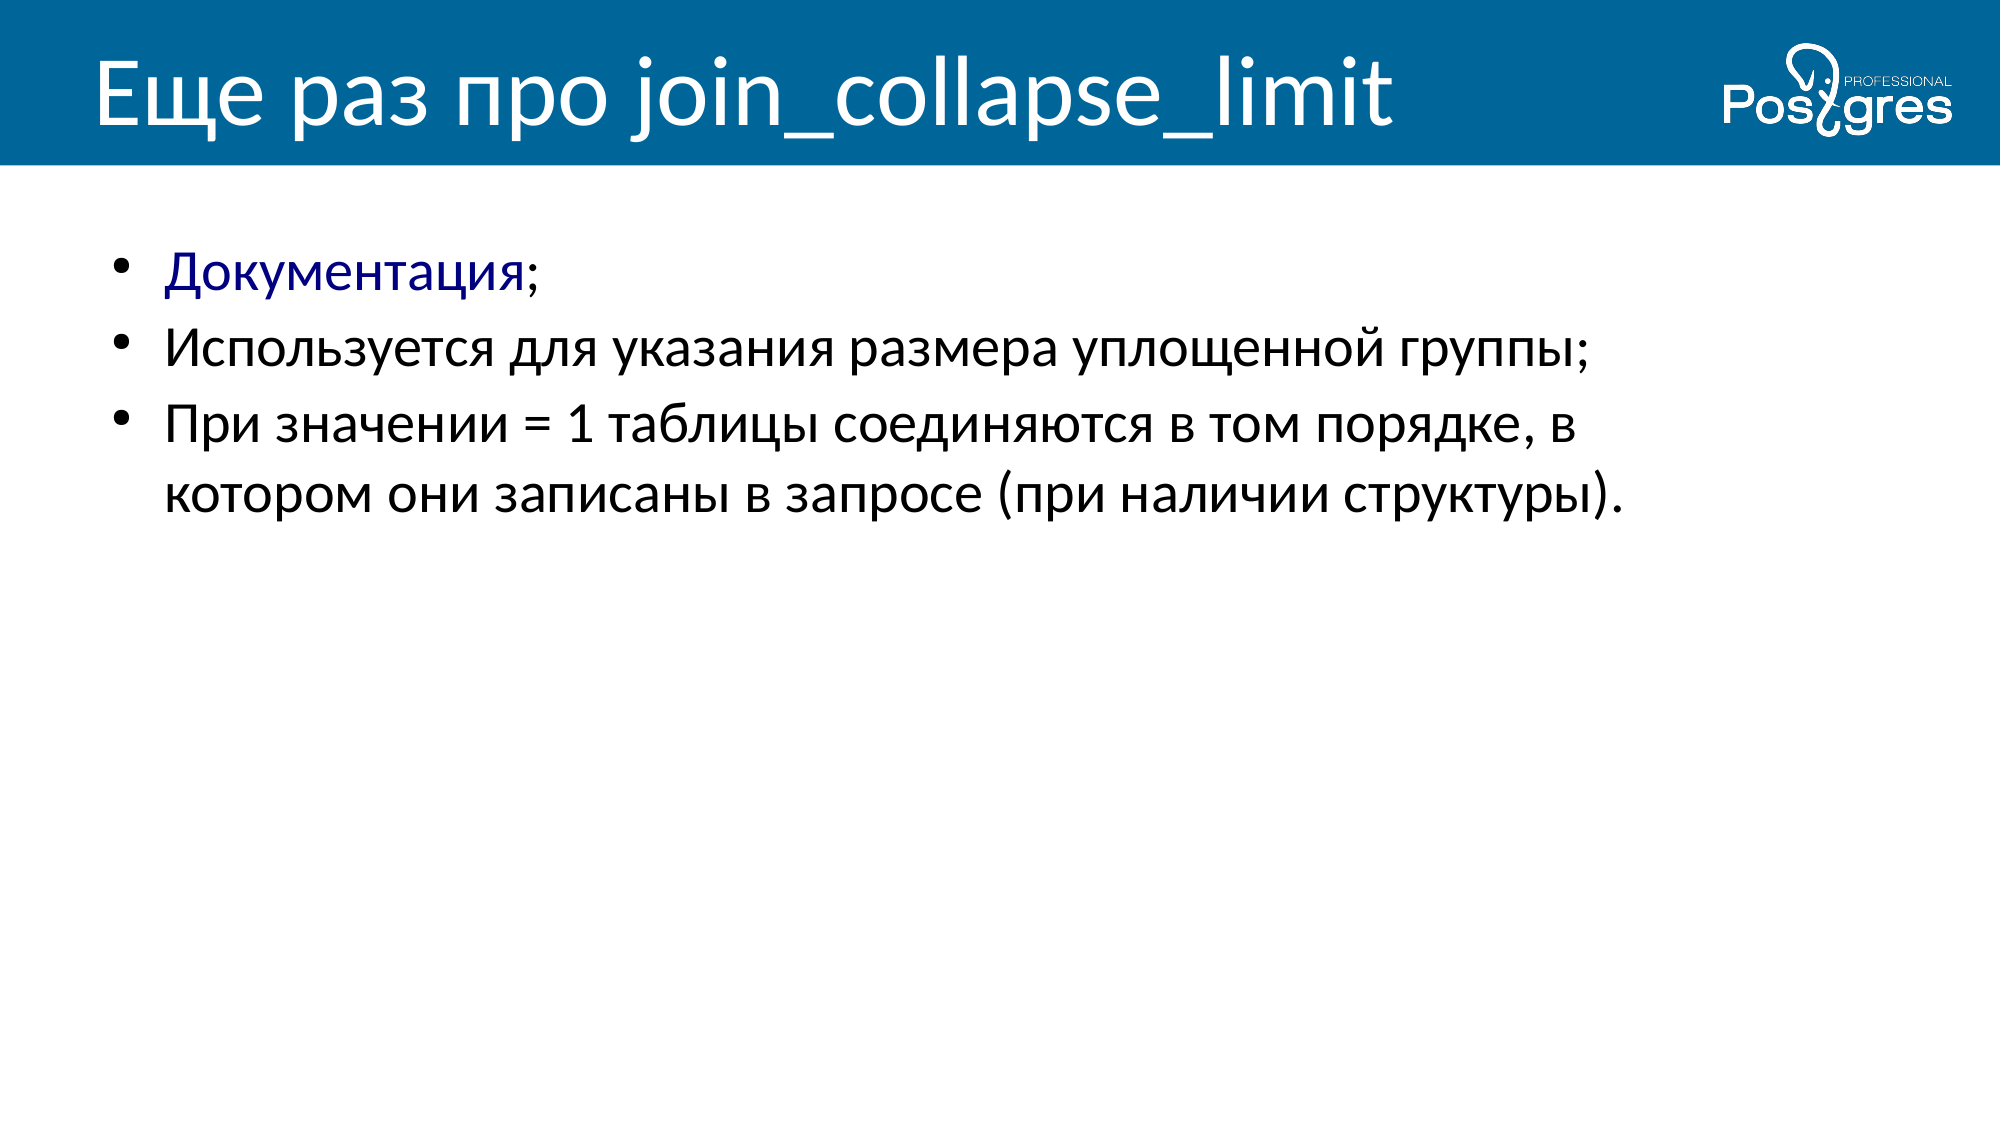

# Еще раз про join_collapse_limit
Документация
;
Используется для указания размера уплощенной группы;
При значении = 1 таблицы соединяются в том порядке, в котором они записаны в запросе (при наличии структуры).